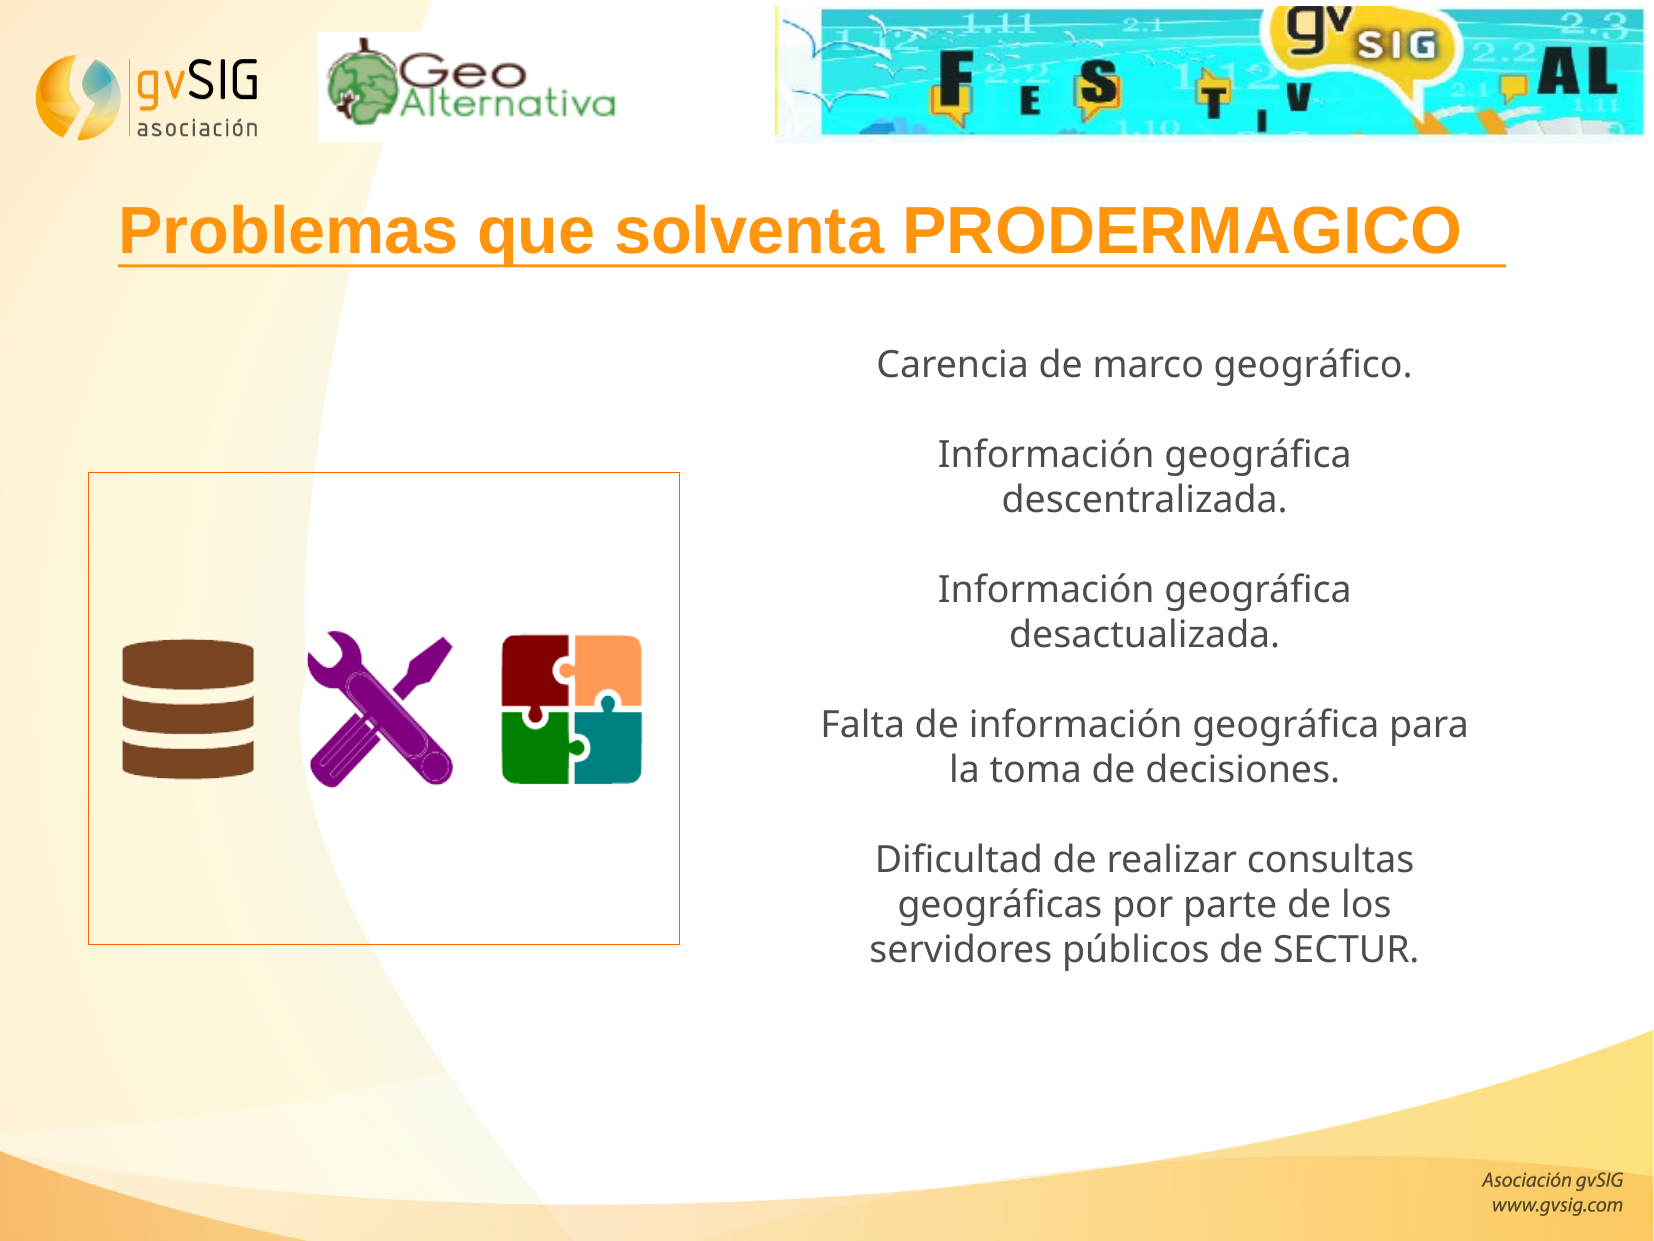

Problemas que solventa PRODERMAGICO
Carencia de marco geográfico.
Información geográfica descentralizada.
Información geográfica desactualizada.
Falta de información geográfica para la toma de decisiones.
Dificultad de realizar consultas geográficas por parte de los servidores públicos de SECTUR.